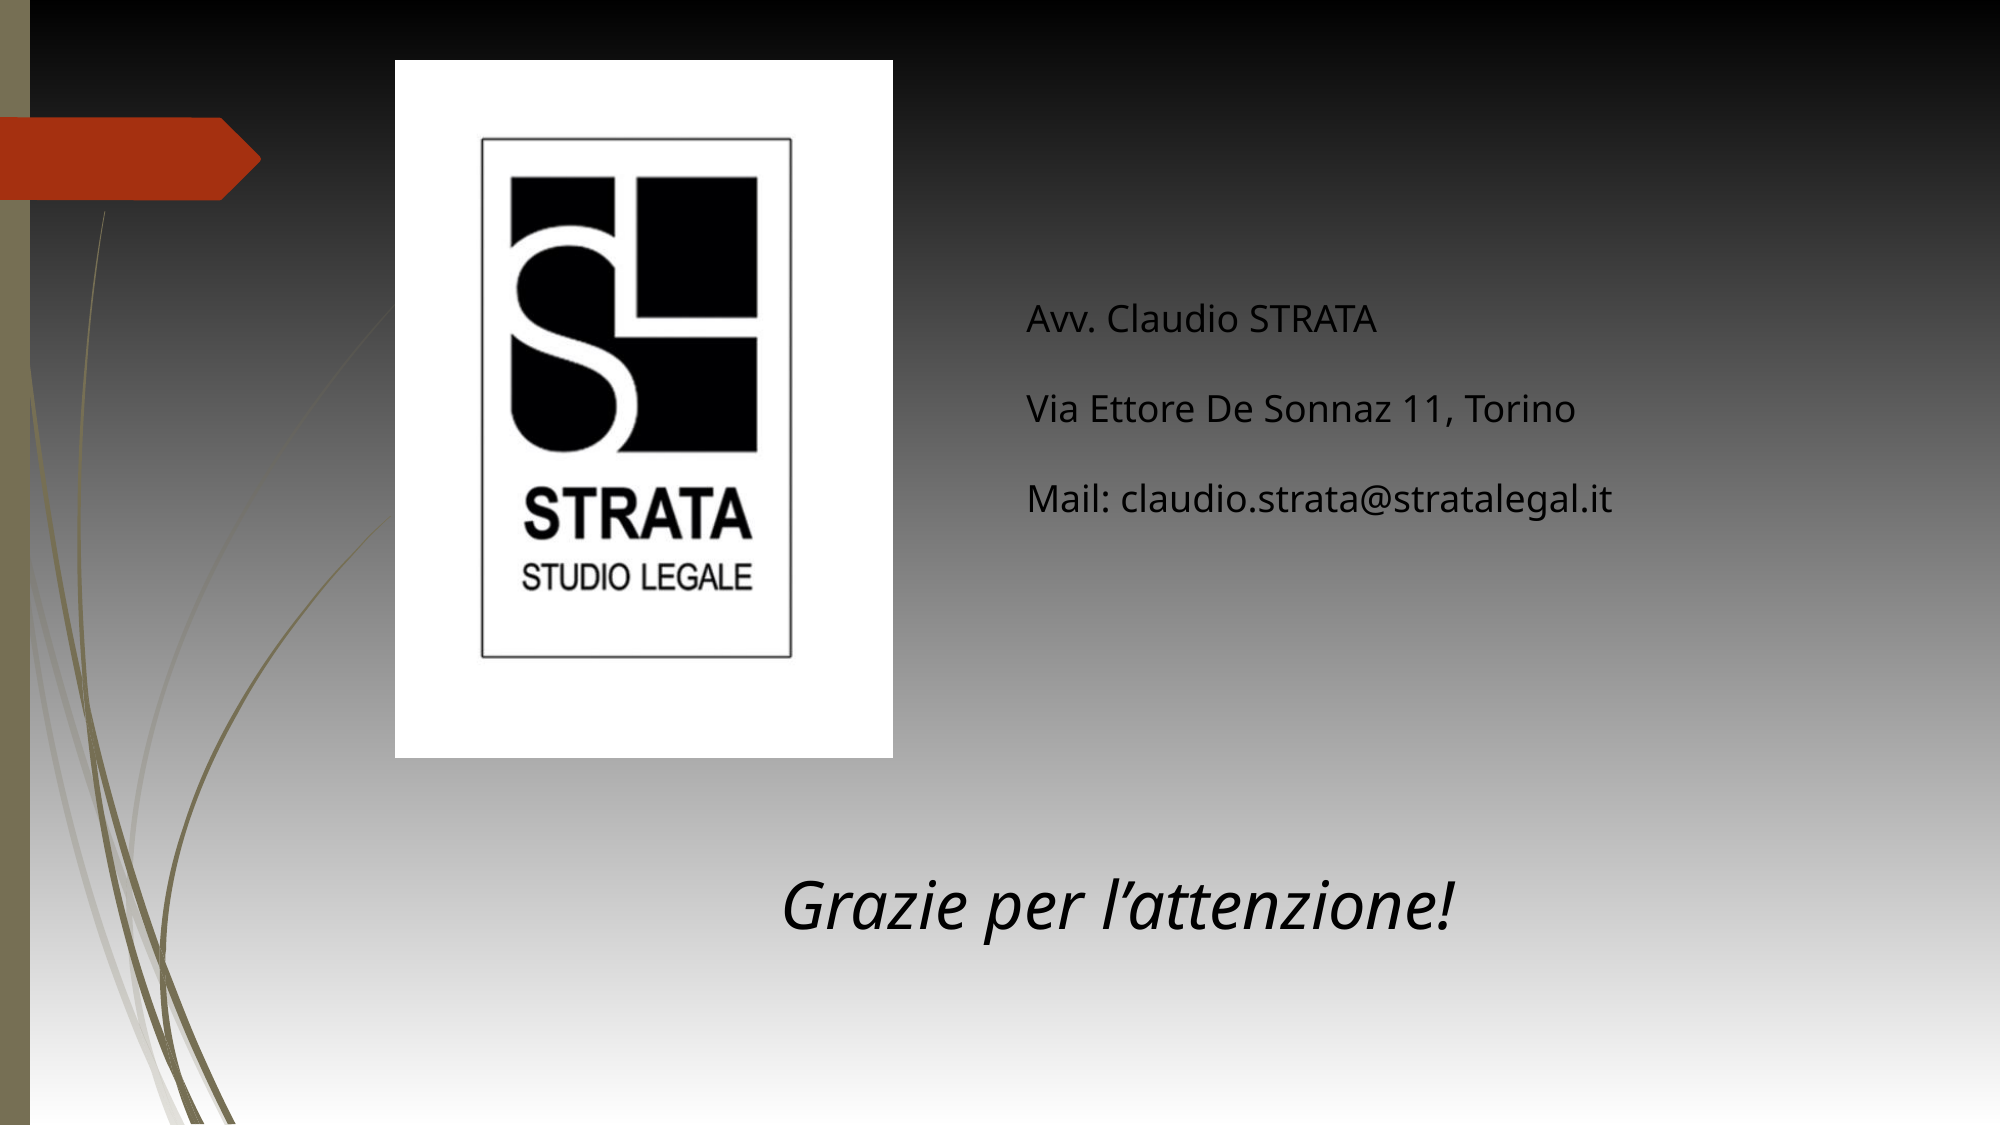

Avv. Claudio STRATA
Via Ettore De Sonnaz 11, Torino
Mail: claudio.strata@stratalegal.it
# Grazie per l’attenzione!